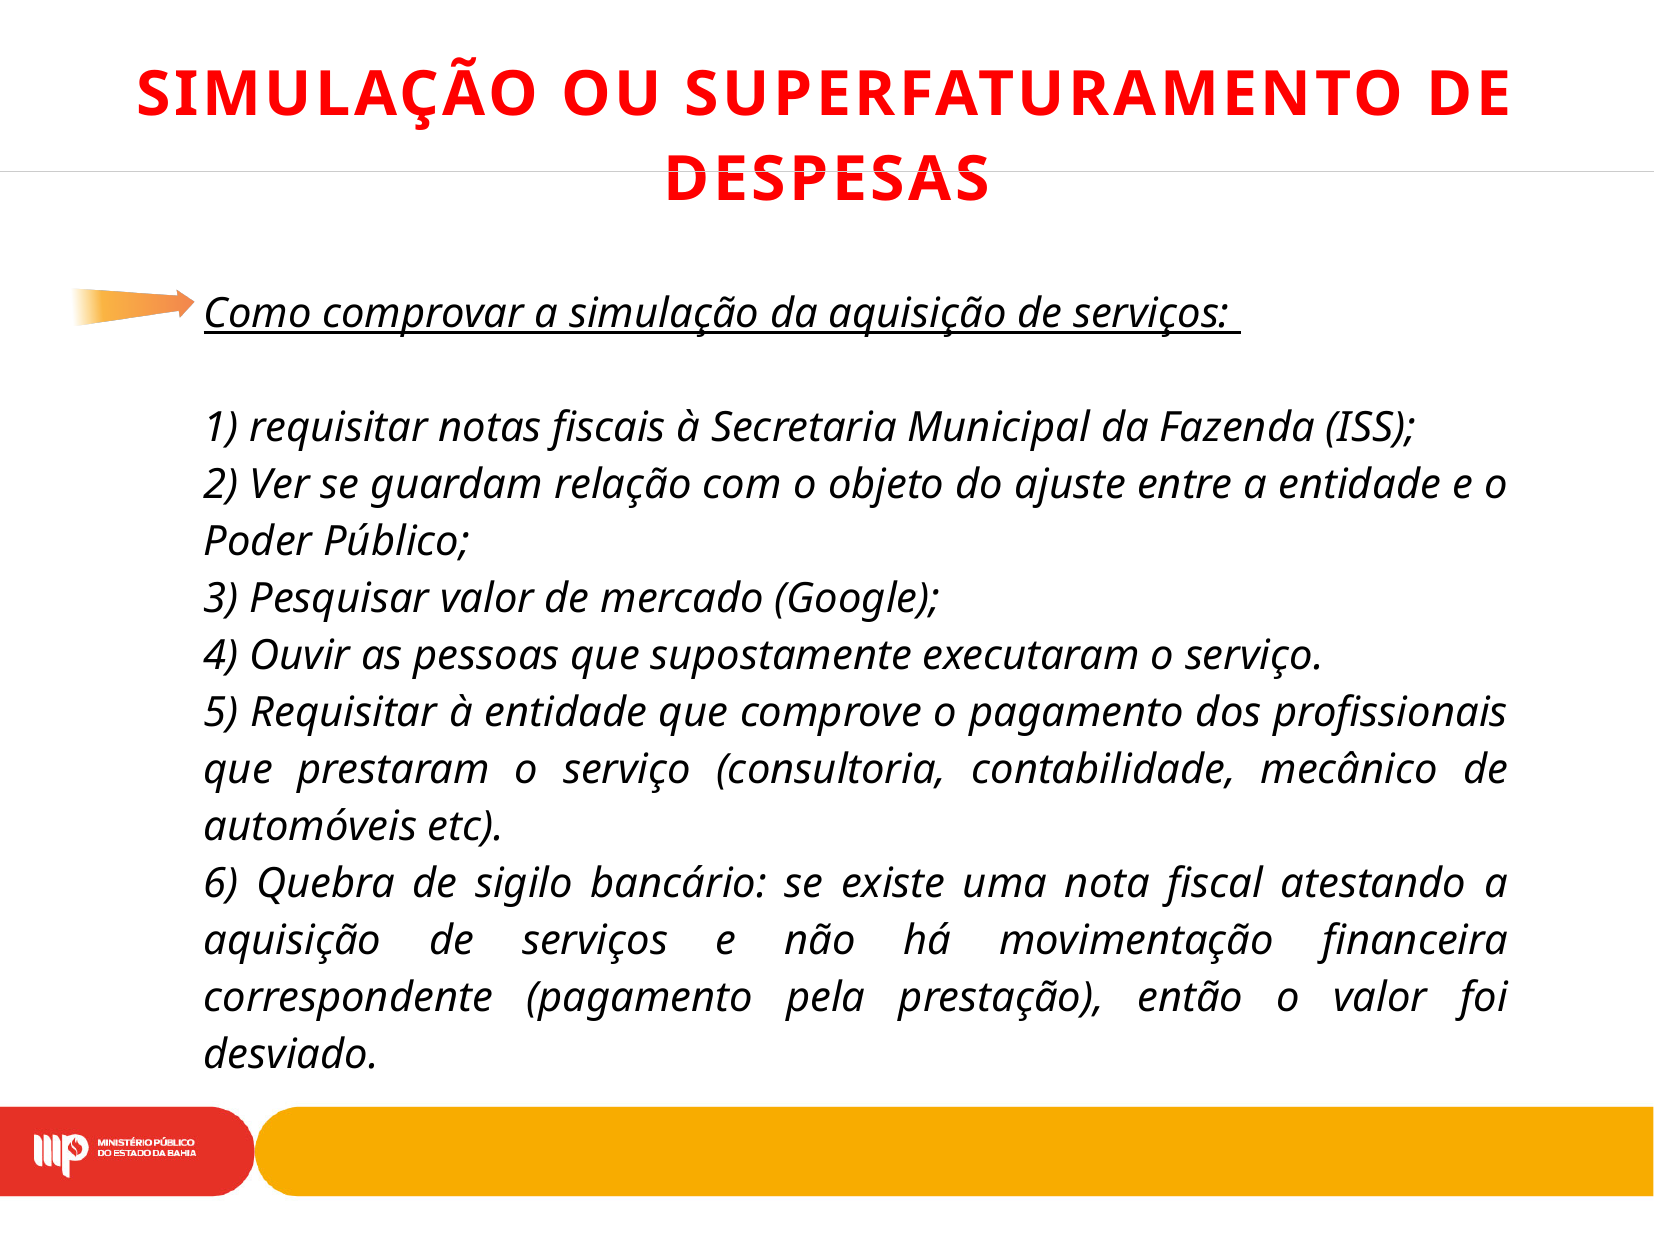

SIMULAÇÃO OU SUPERFATURAMENTO DE DESPESAS
Como comprovar a simulação da aquisição de serviços:
1) requisitar notas fiscais à Secretaria Municipal da Fazenda (ISS);
2) Ver se guardam relação com o objeto do ajuste entre a entidade e o Poder Público;
3) Pesquisar valor de mercado (Google);
4) Ouvir as pessoas que supostamente executaram o serviço.
5) Requisitar à entidade que comprove o pagamento dos profissionais que prestaram o serviço (consultoria, contabilidade, mecânico de automóveis etc).
6) Quebra de sigilo bancário: se existe uma nota fiscal atestando a aquisição de serviços e não há movimentação financeira correspondente (pagamento pela prestação), então o valor foi desviado.